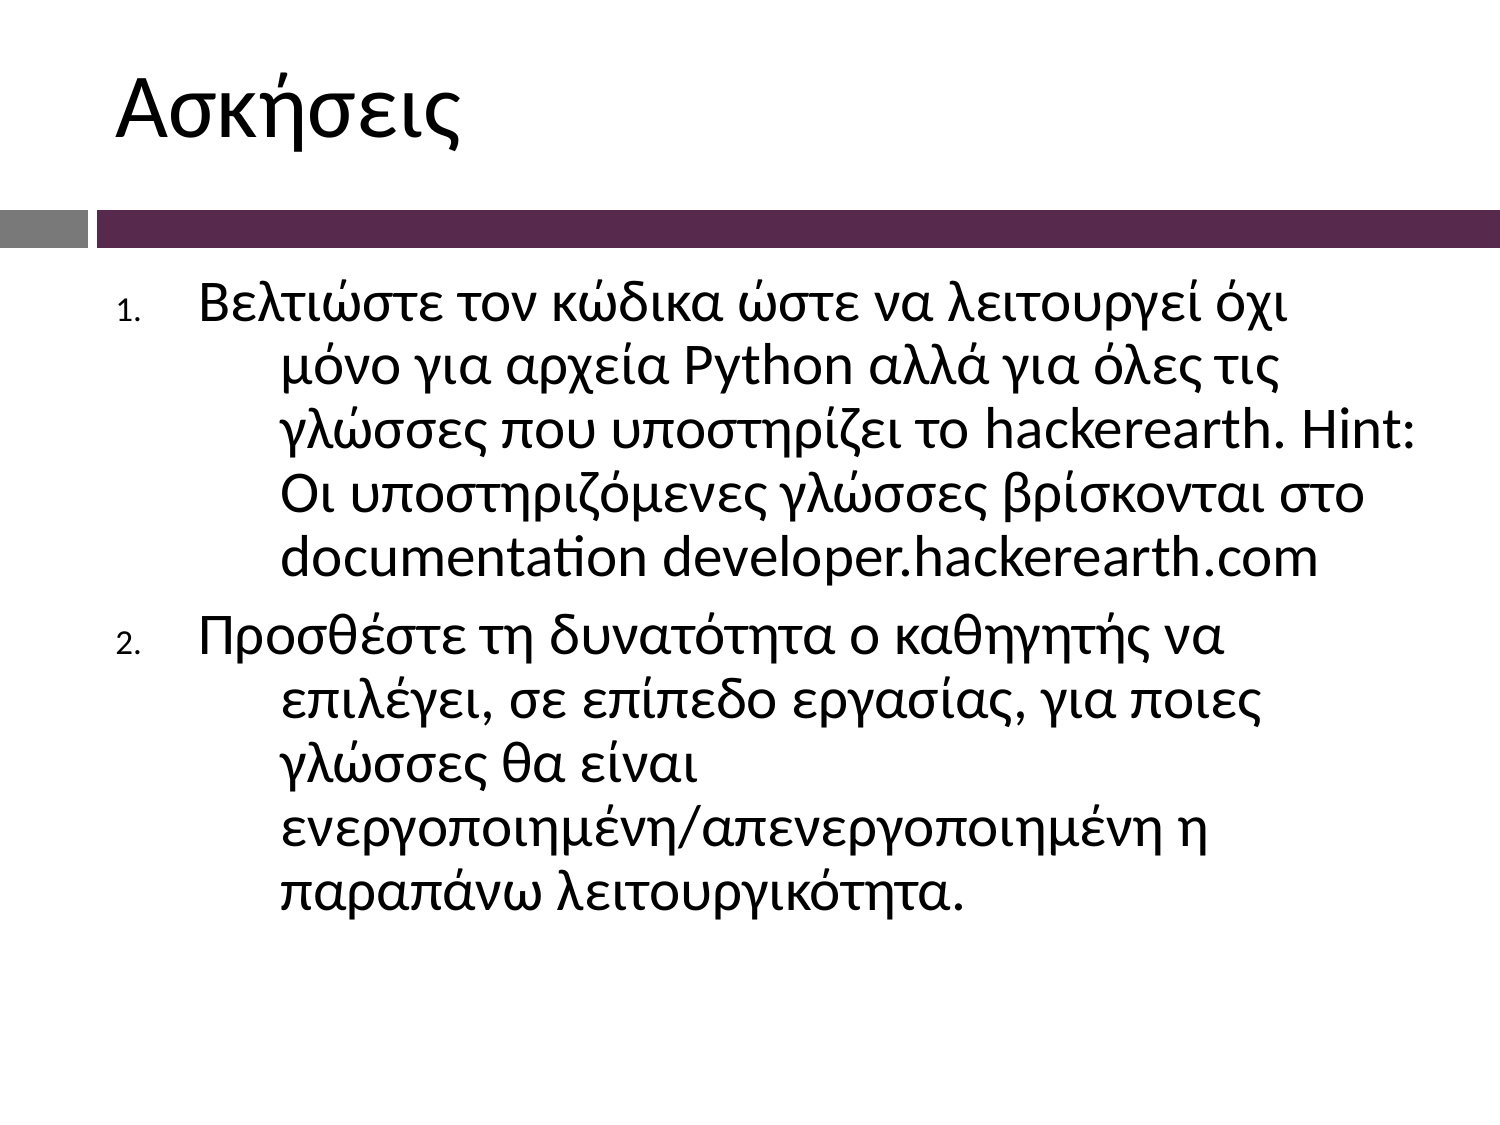

# Ασκήσεις
Βελτιώστε τον κώδικα ώστε να λειτουργεί όχι μόνο για αρχεία Python αλλά για όλες τις γλώσσες που υποστηρίζει το hackerearth. Hint: Οι υποστηριζόμενες γλώσσες βρίσκονται στο documentation developer.hackerearth.com
Προσθέστε τη δυνατότητα ο καθηγητής να επιλέγει, σε επίπεδο εργασίας, για ποιες γλώσσες θα είναι ενεργοποιημένη/απενεργοποιημένη η παραπάνω λειτουργικότητα.